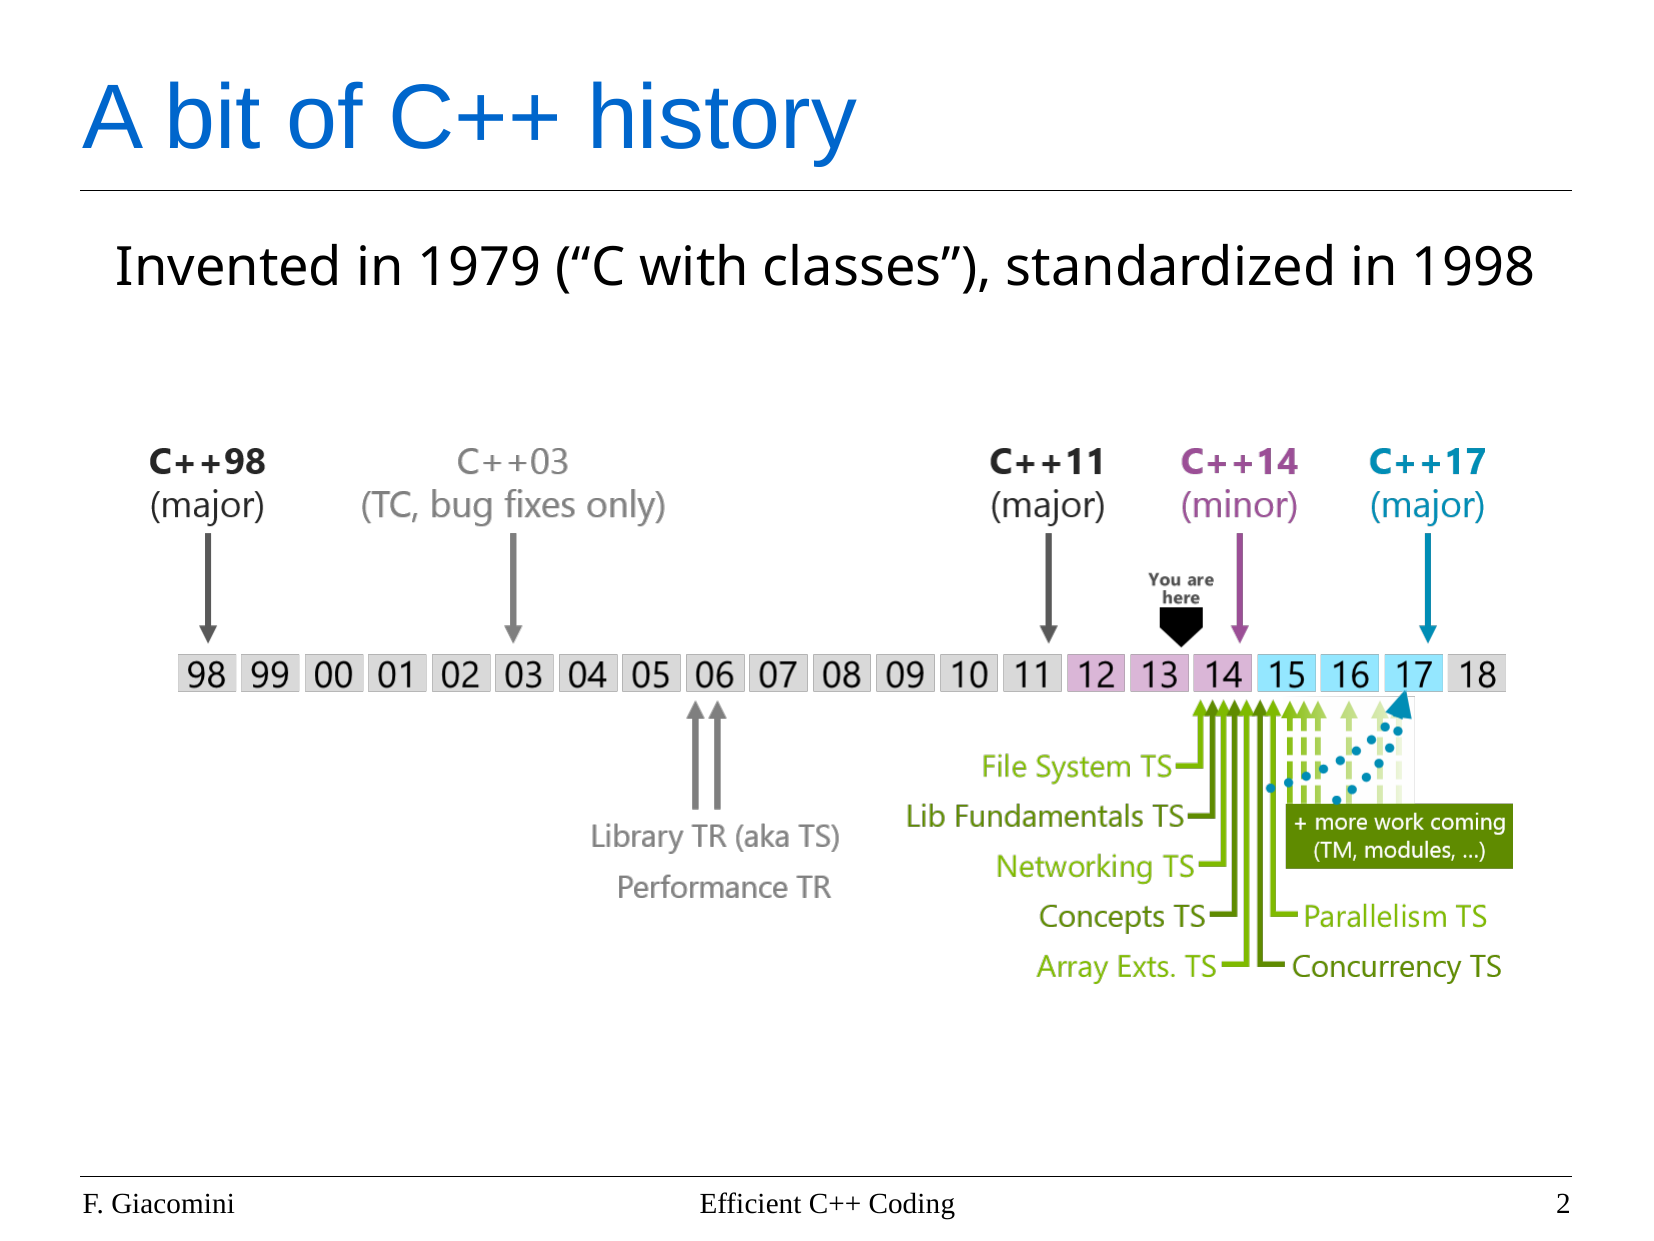

# A bit of C++ history
Invented in 1979 (“C with classes”), standardized in 1998
F. Giacomini
Efficient C++ Coding
2